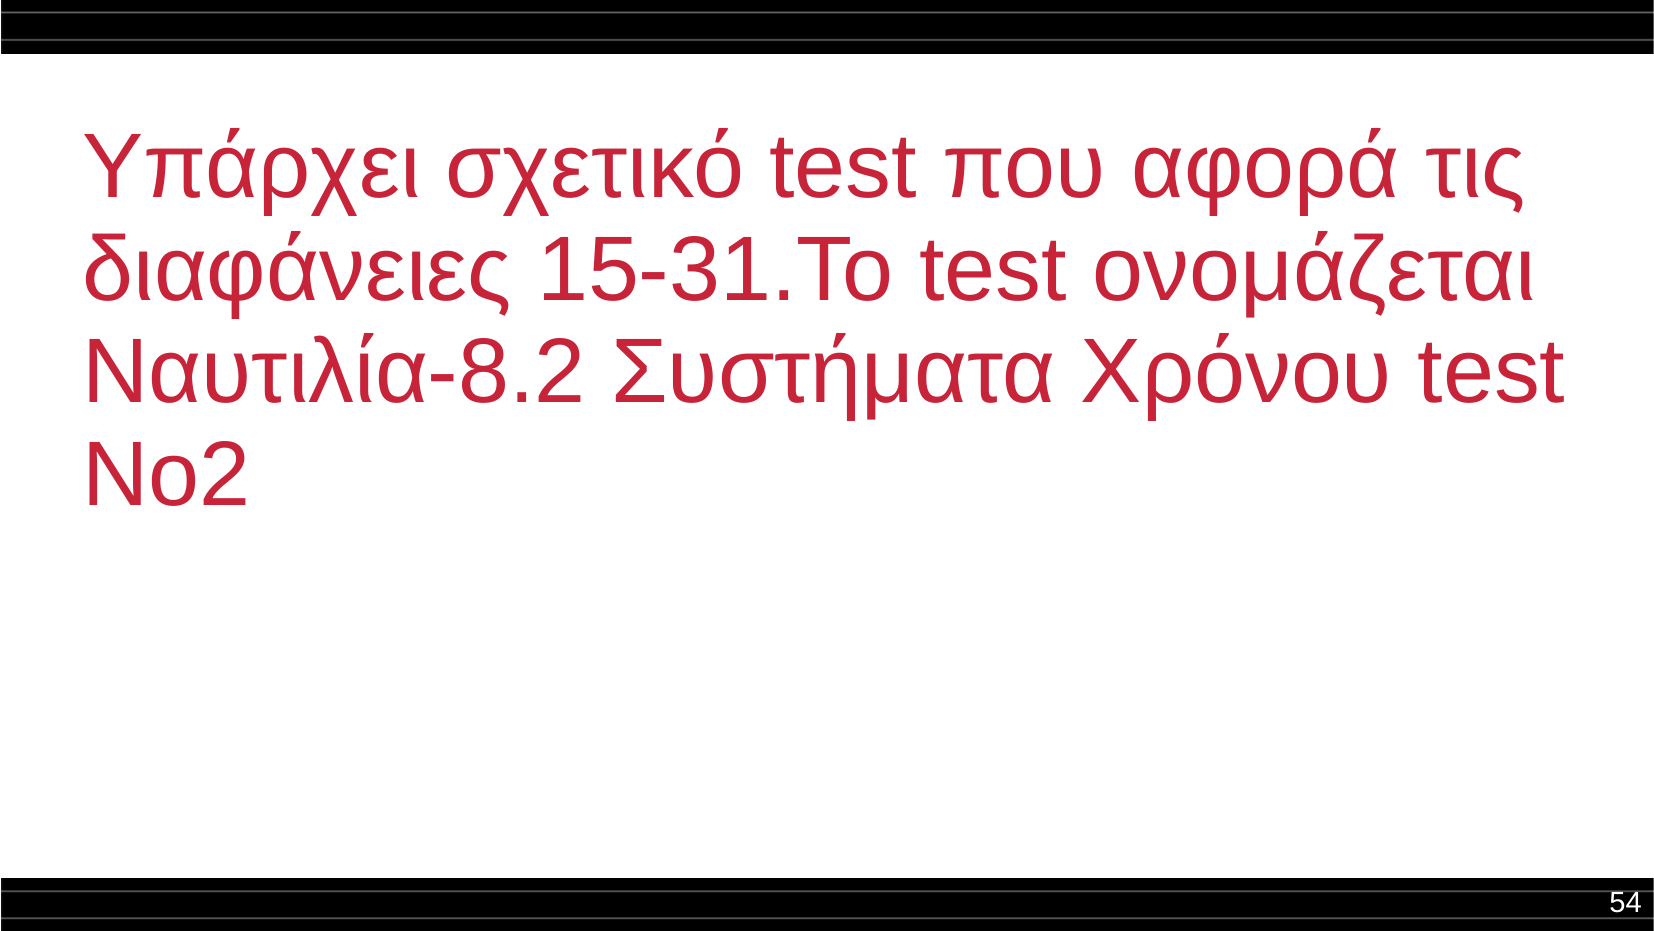

# Υπάρχει σχετικό test που αφορά τις διαφάνειες 15-31.Το test ονομάζεται Ναυτιλία-8.2 Συστήματα Χρόνου test Νο2